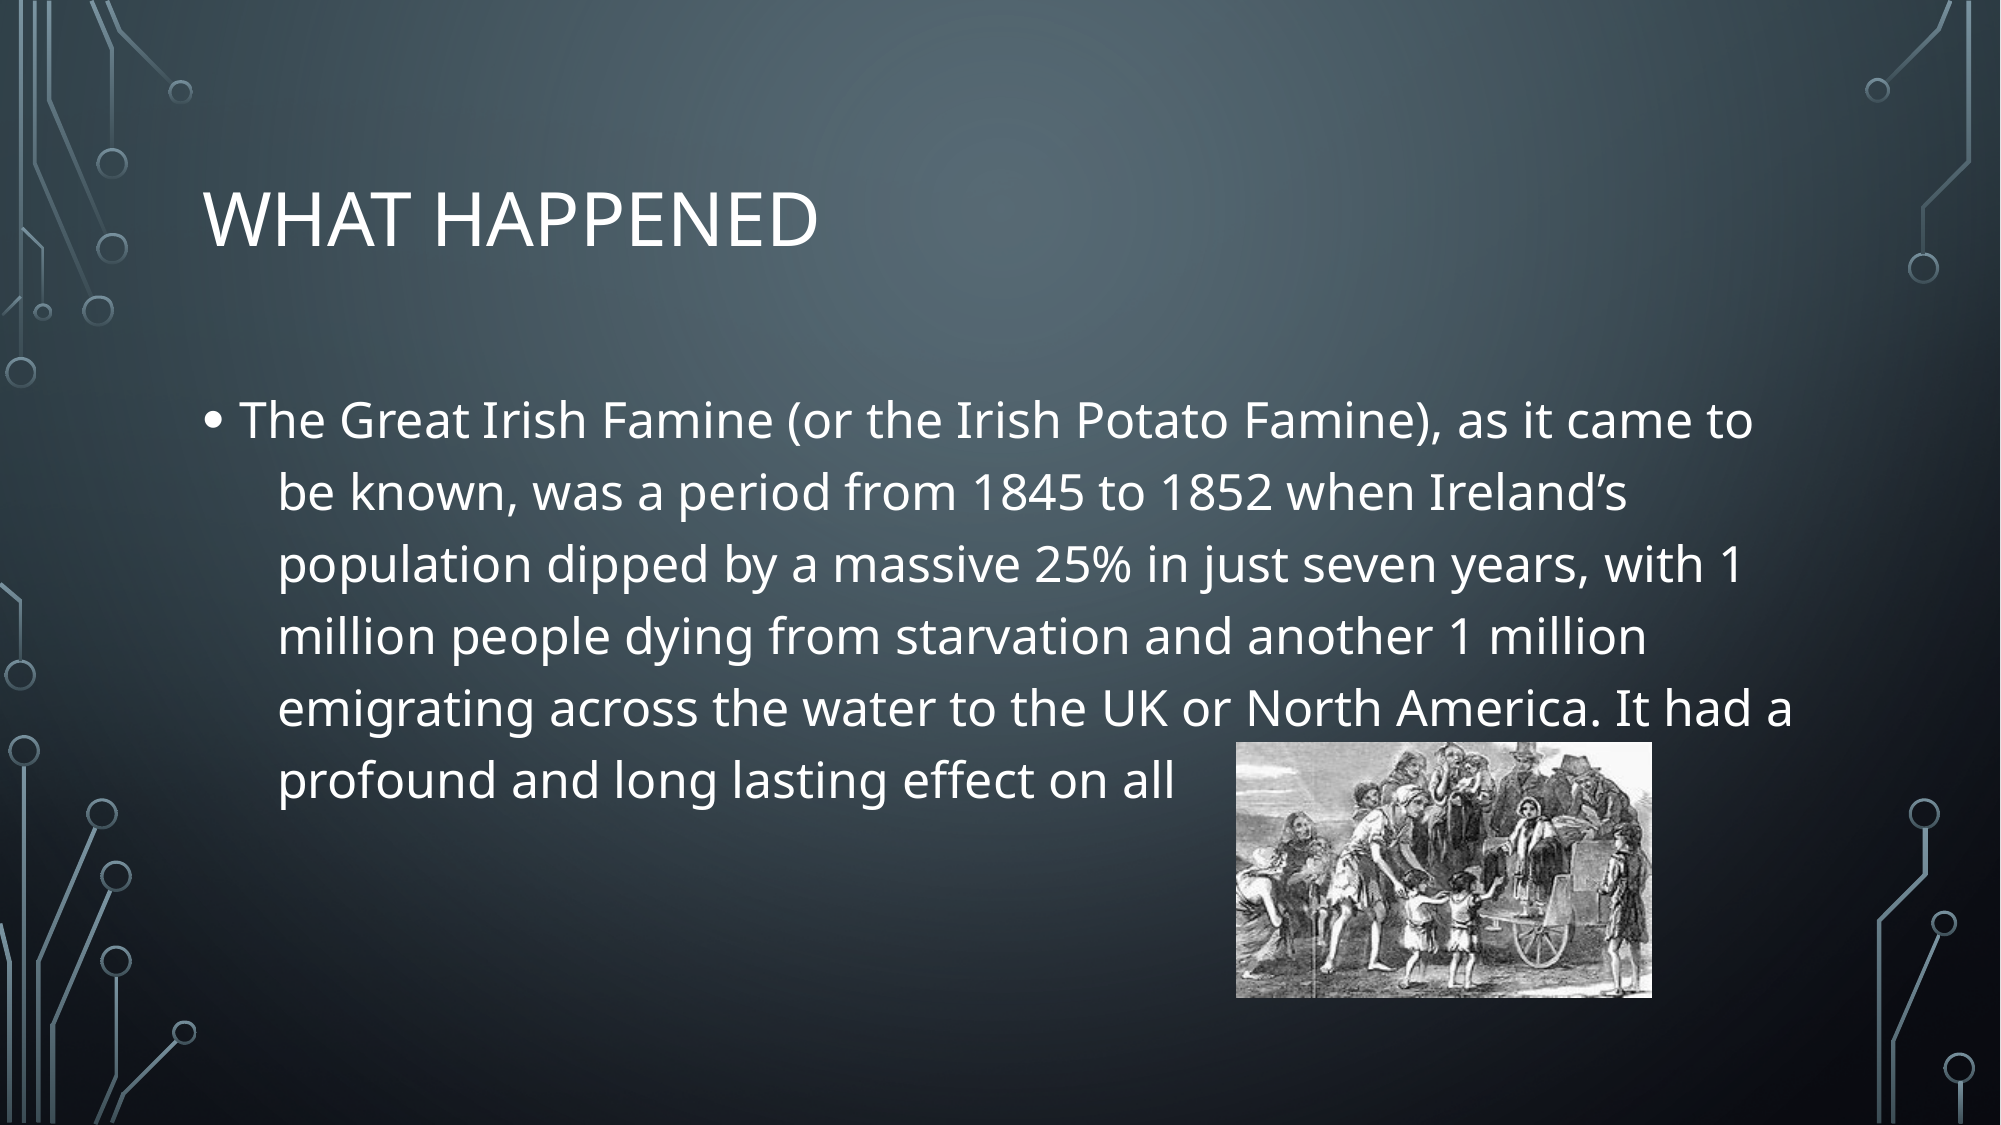

# WHAT HAPPENED
The Great Irish Famine (or the Irish Potato Famine), as it came to be known, was a period from 1845 to 1852 when Ireland’s population dipped by a massive 25% in just seven years, with 1 million people dying from starvation and another 1 million emigrating across the water to the UK or North America. It had a profound and long lasting effect on all